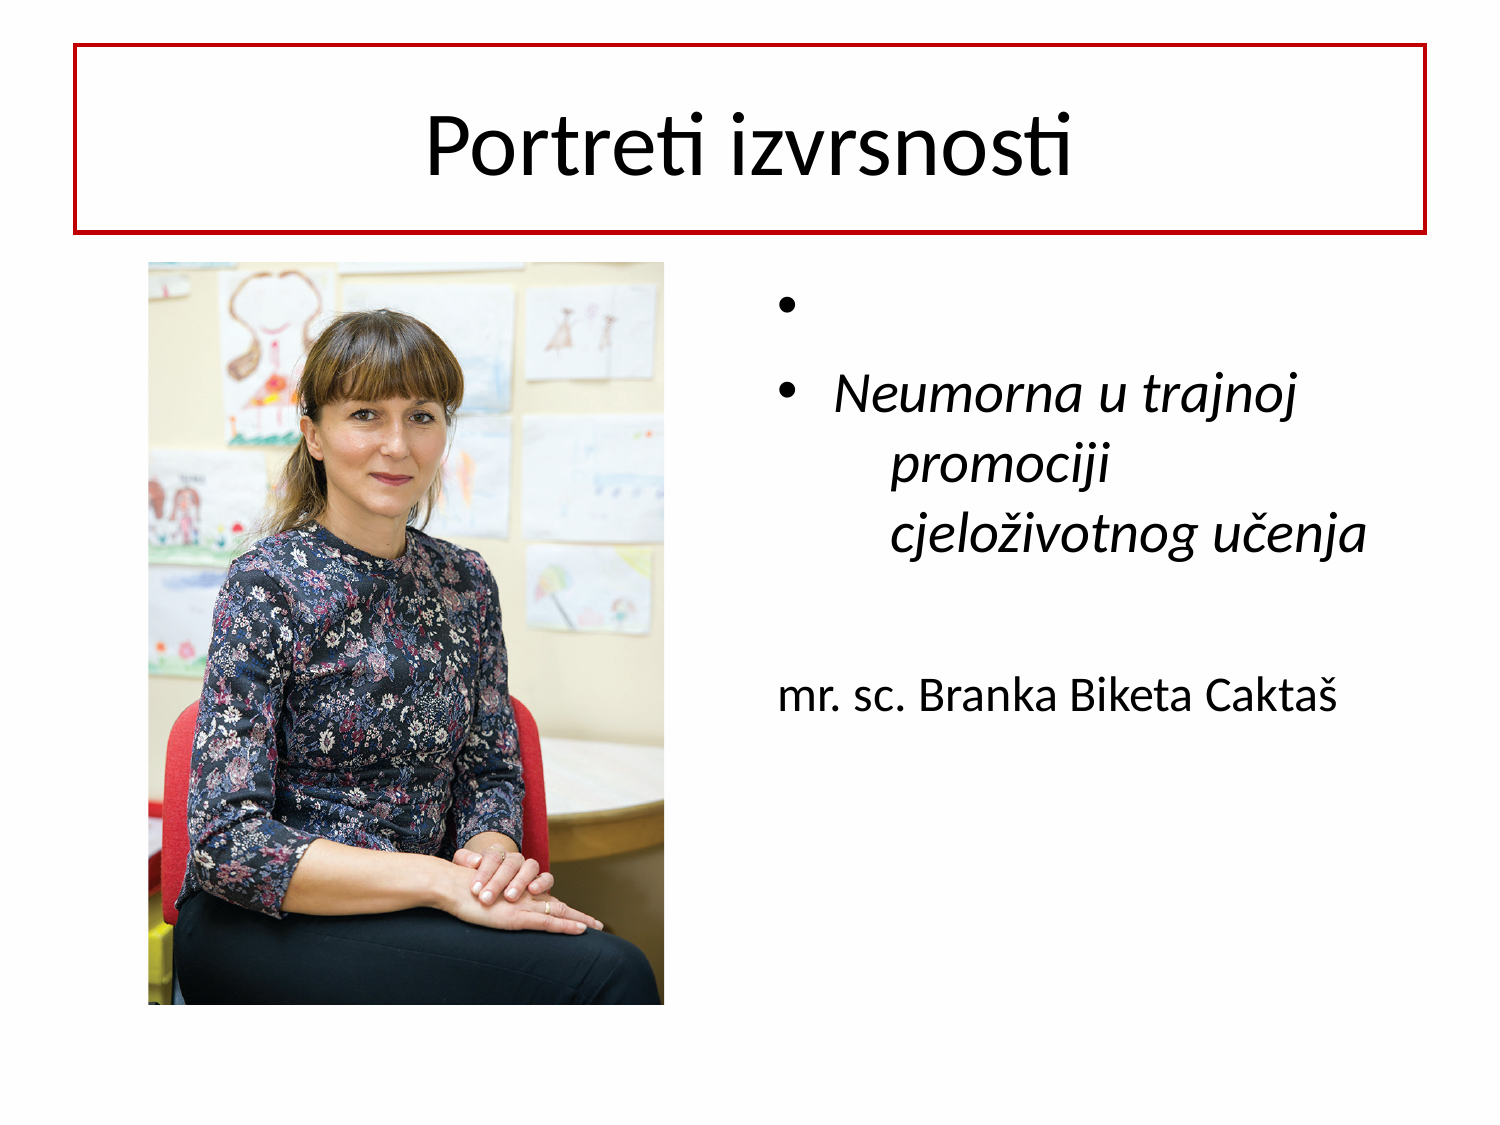

# Portreti izvrsnosti
Neumorna u trajnoj promociji cjeloživotnog učenja
mr. sc. Branka Biketa Caktaš